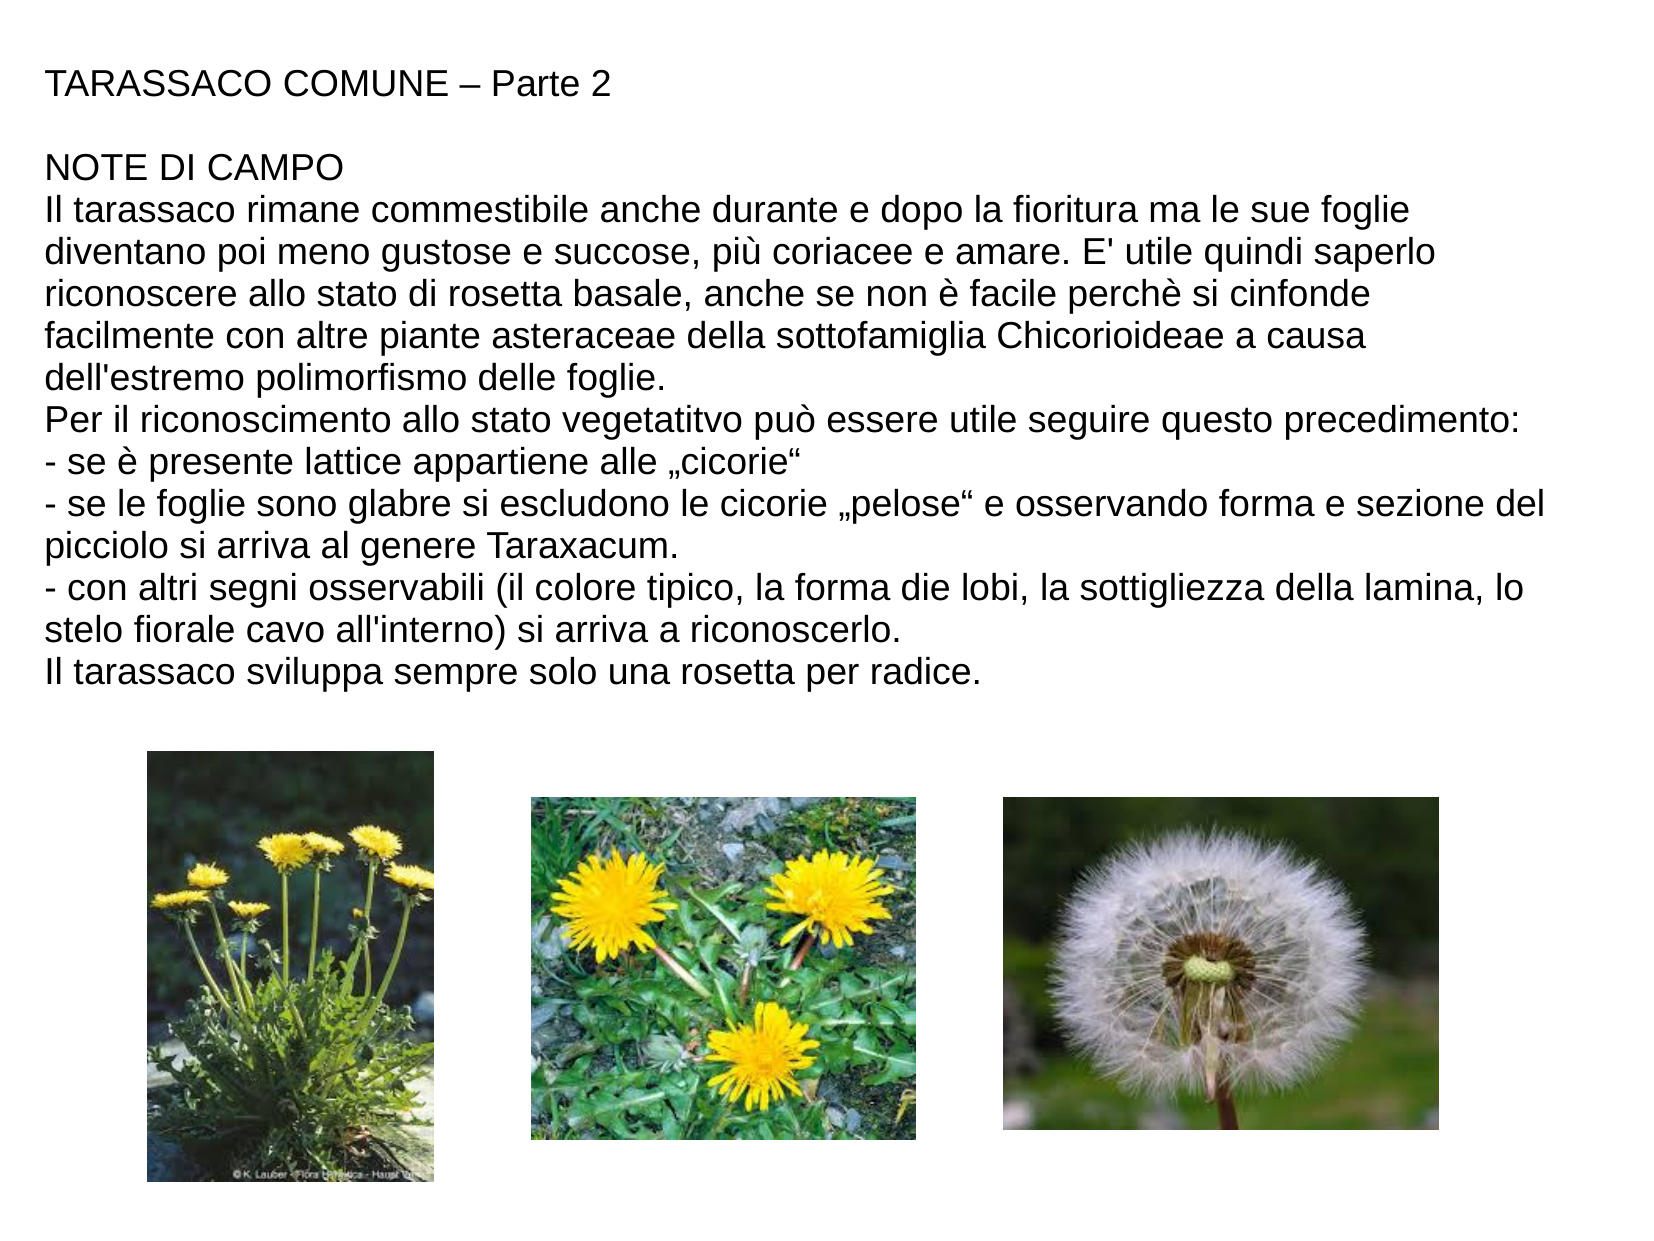

TARASSACO COMUNE – Parte 2
NOTE DI CAMPO
Il tarassaco rimane commestibile anche durante e dopo la fioritura ma le sue foglie diventano poi meno gustose e succose, più coriacee e amare. E' utile quindi saperlo riconoscere allo stato di rosetta basale, anche se non è facile perchè si cinfonde facilmente con altre piante asteraceae della sottofamiglia Chicorioideae a causa dell'estremo polimorfismo delle foglie.
Per il riconoscimento allo stato vegetatitvo può essere utile seguire questo precedimento:
- se è presente lattice appartiene alle „cicorie“
- se le foglie sono glabre si escludono le cicorie „pelose“ e osservando forma e sezione del picciolo si arriva al genere Taraxacum.
- con altri segni osservabili (il colore tipico, la forma die lobi, la sottigliezza della lamina, lo stelo fiorale cavo all'interno) si arriva a riconoscerlo.
Il tarassaco sviluppa sempre solo una rosetta per radice.